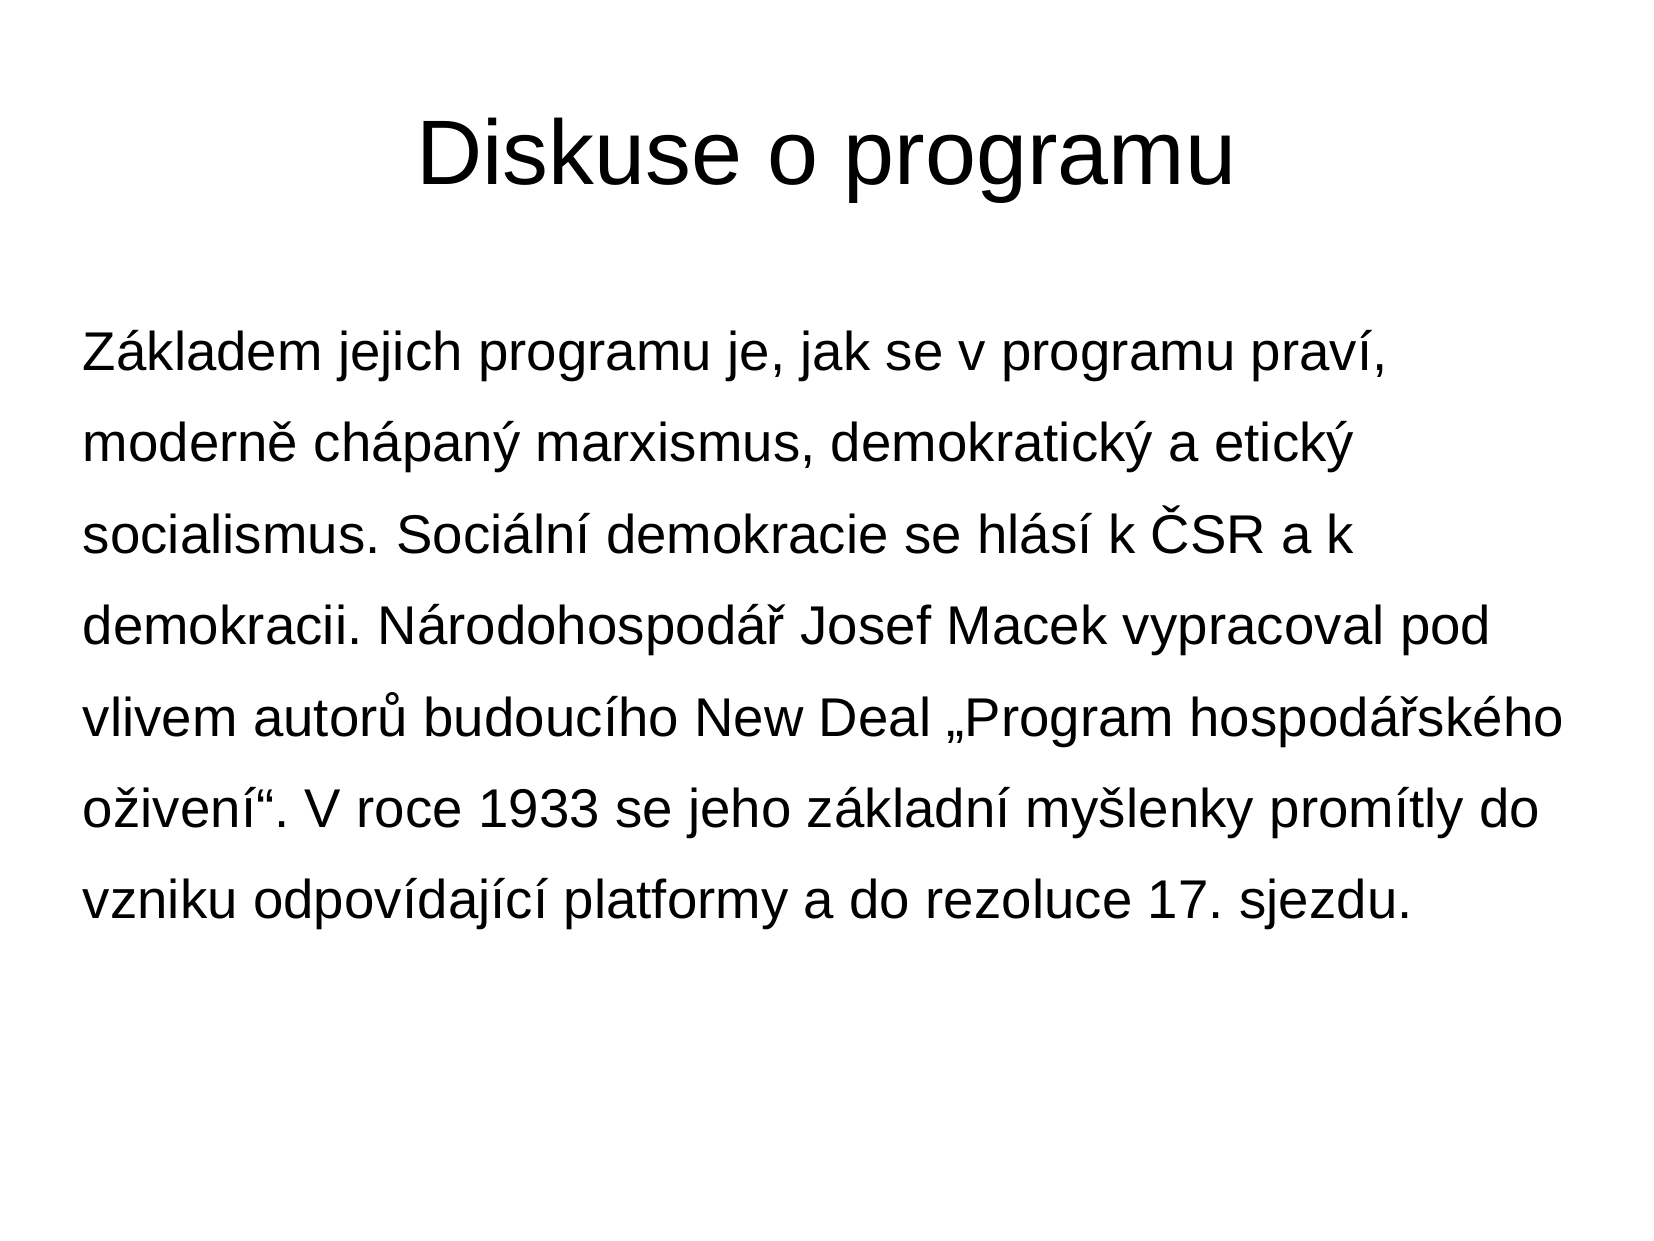

# Diskuse o programu
Základem jejich programu je, jak se v programu praví, moderně chápaný marxismus, demokratický a etický socialismus. Sociální demokracie se hlásí k ČSR a k demokracii. Národohospodář Josef Macek vypracoval pod vlivem autorů budoucího New Deal „Program hospodářského oživení“. V roce 1933 se jeho základní myšlenky promítly do vzniku odpovídající platformy a do rezoluce 17. sjezdu.